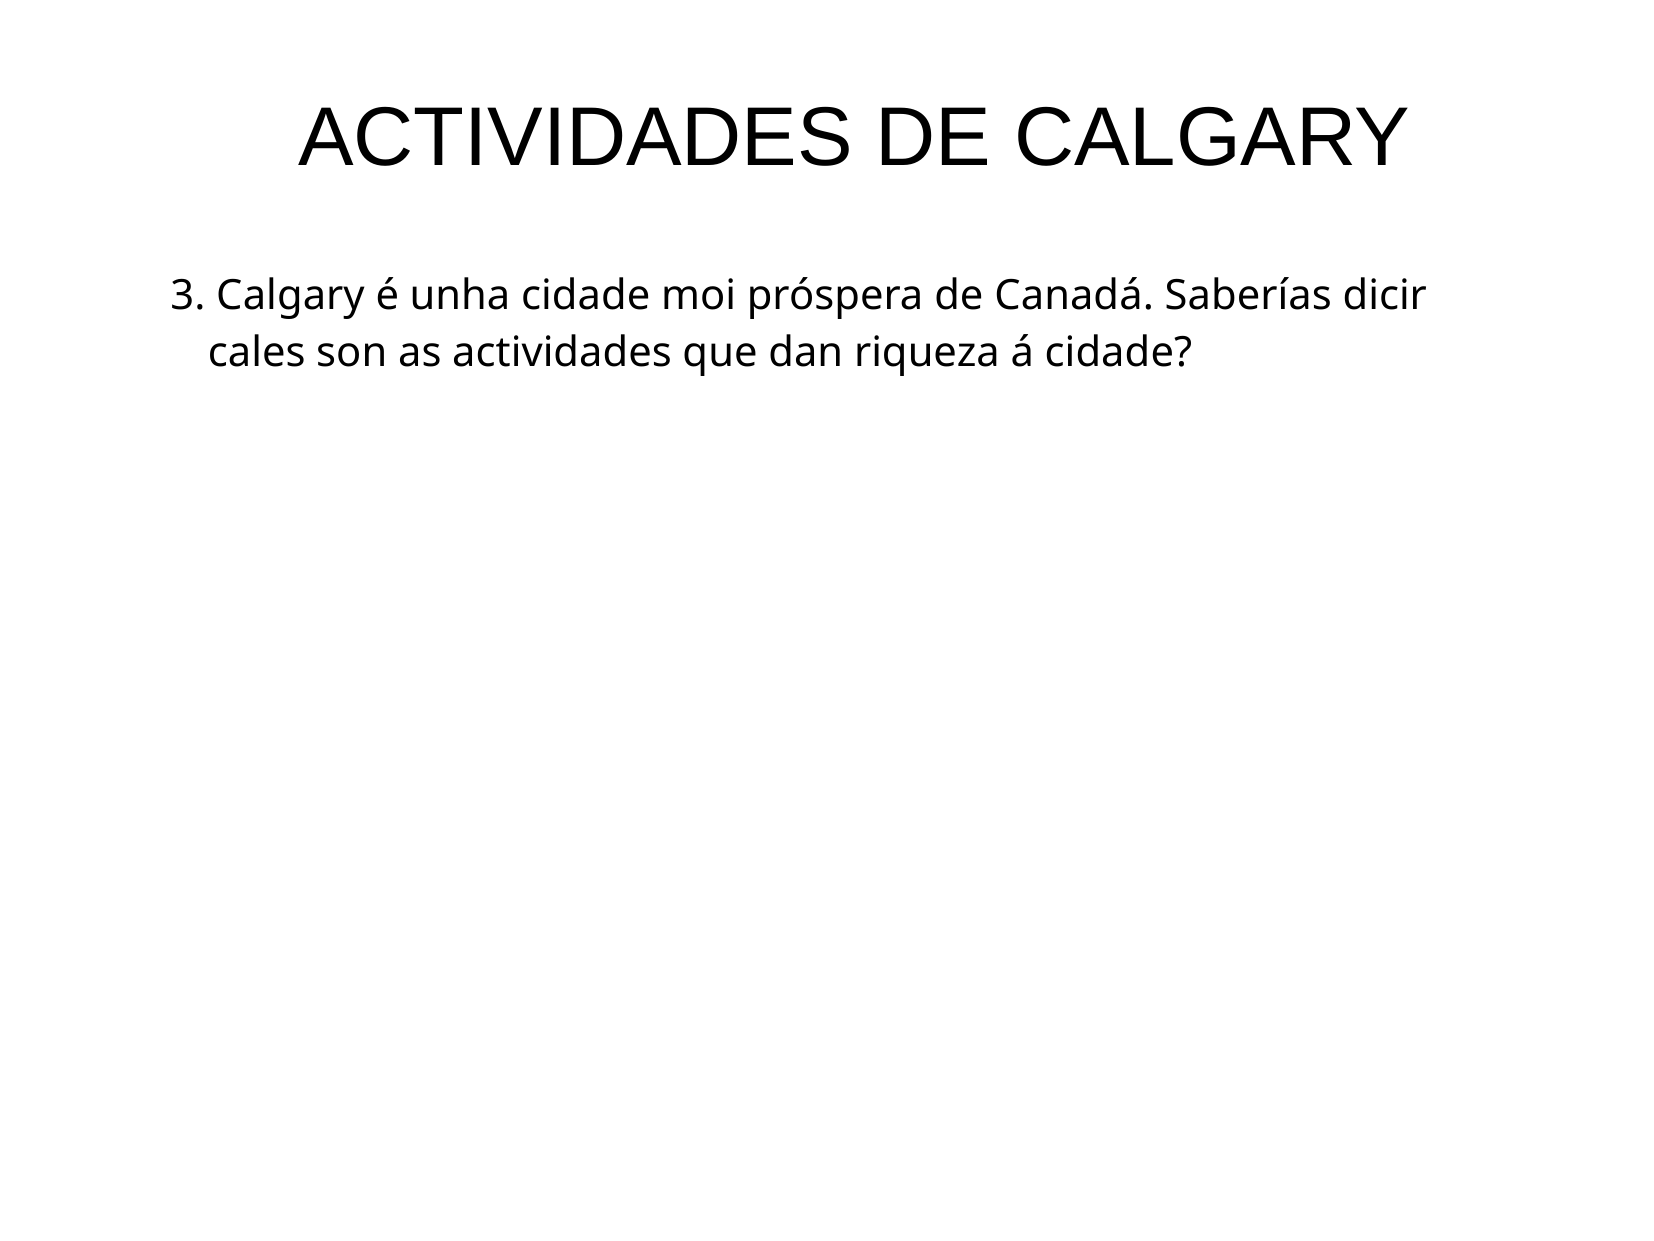

ACTIVIDADES DE CALGARY
3. Calgary é unha cidade moi próspera de Canadá. Saberías dicir cales son as actividades que dan riqueza á cidade?